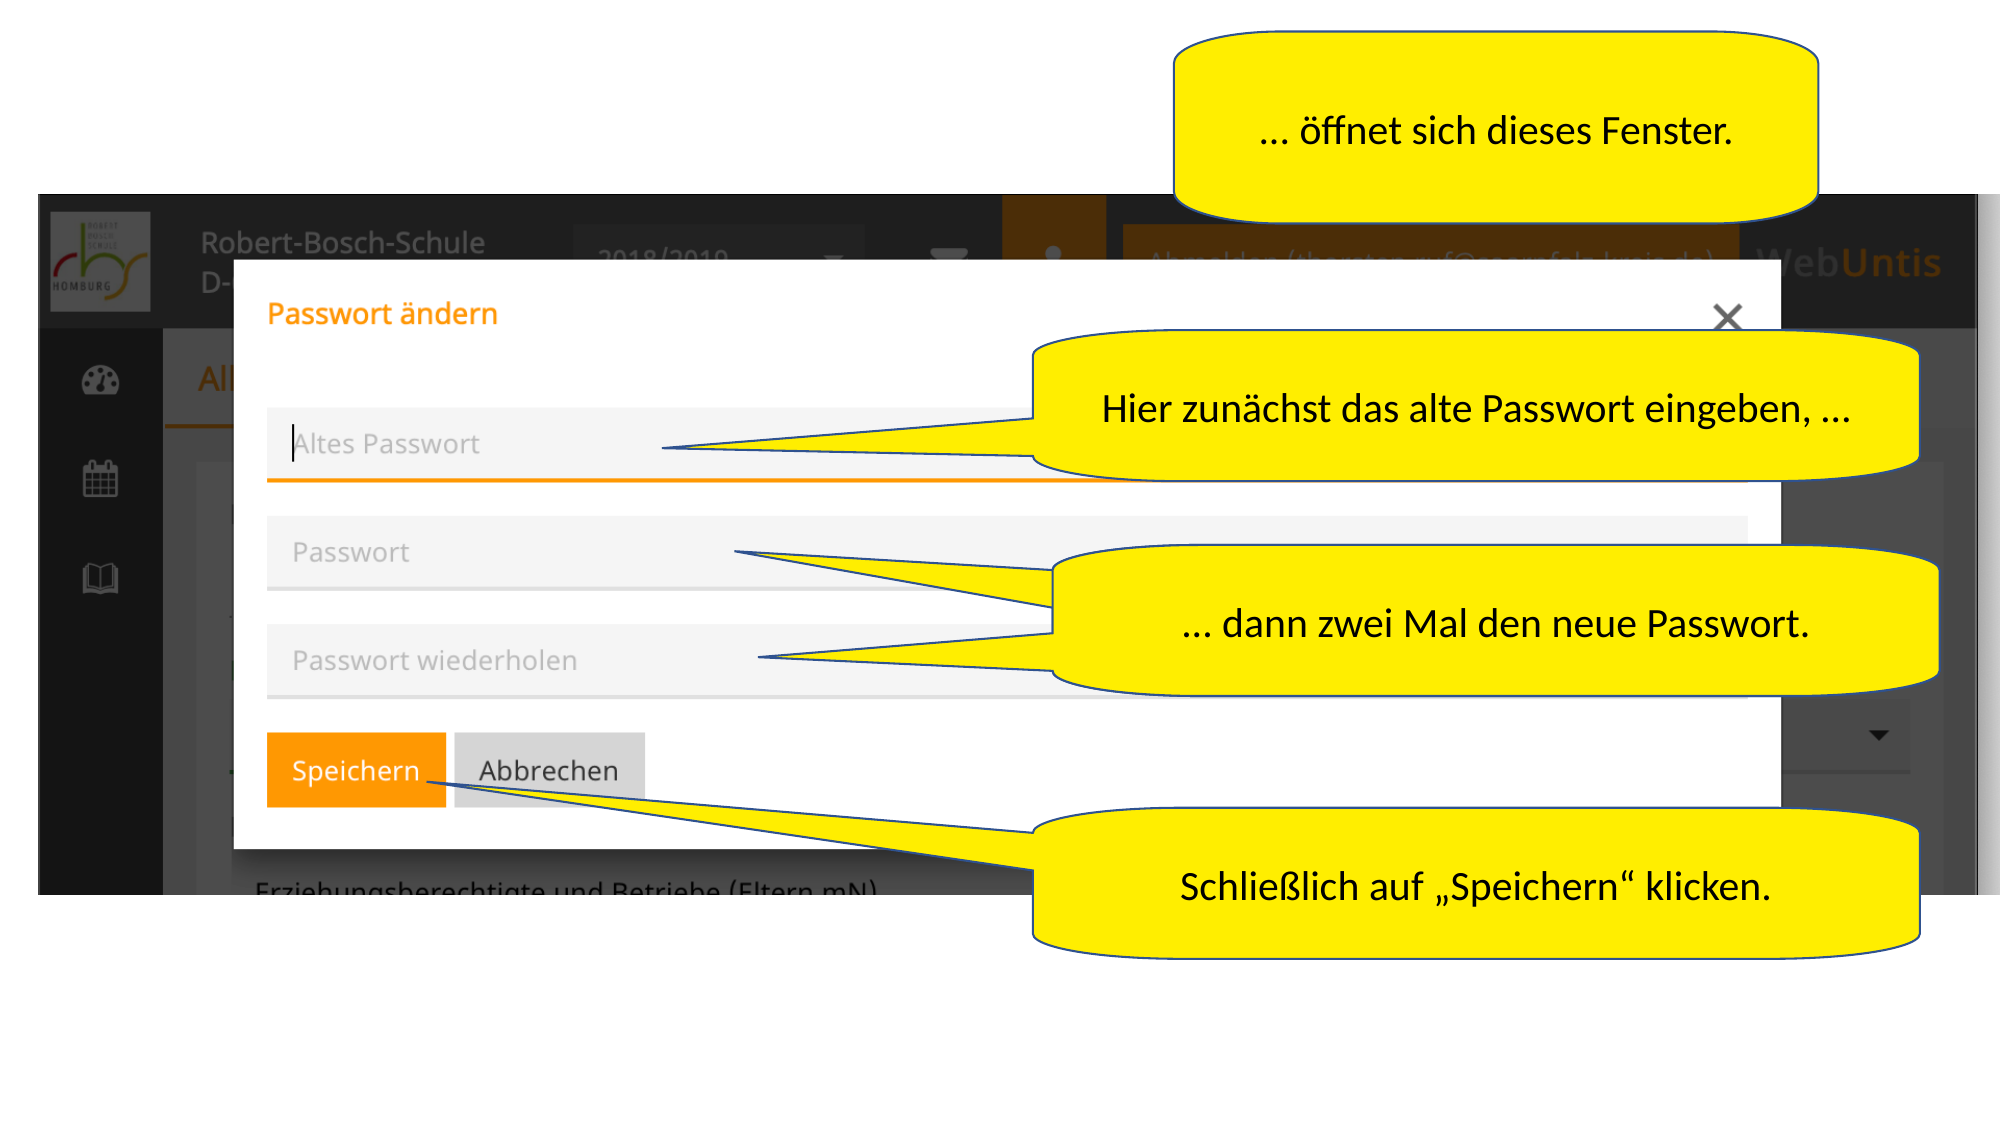

... öffnet sich dieses Fenster.
Hier zunächst das alte Passwort eingeben, …
... dann zwei Mal den neue Passwort.
... dann zwei Mal den neue Passwort.
Schließlich auf „Speichern“ klicken.